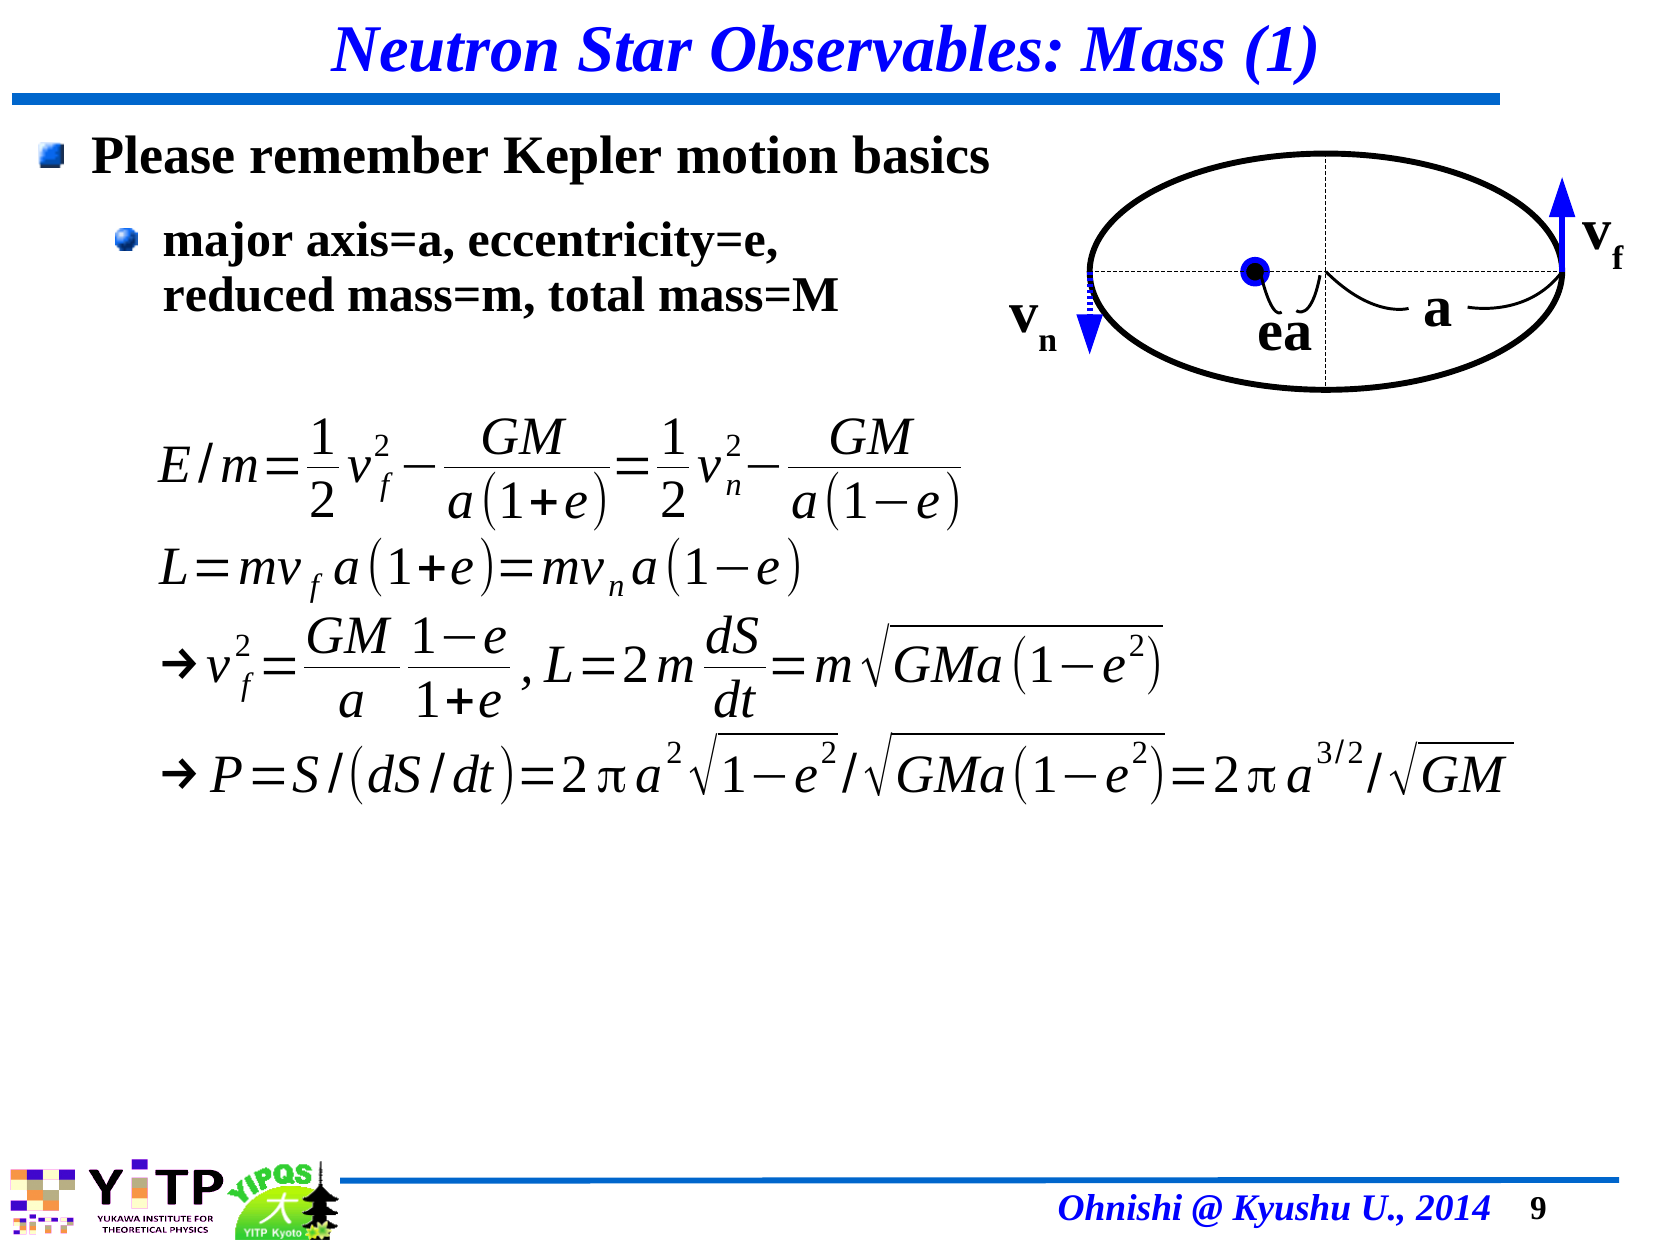

# Neutron Star Observables: Mass (1)
Please remember Kepler motion basics
major axis=a, eccentricity=e,
reduced mass=m, total mass=M
vf
a
vn
ea